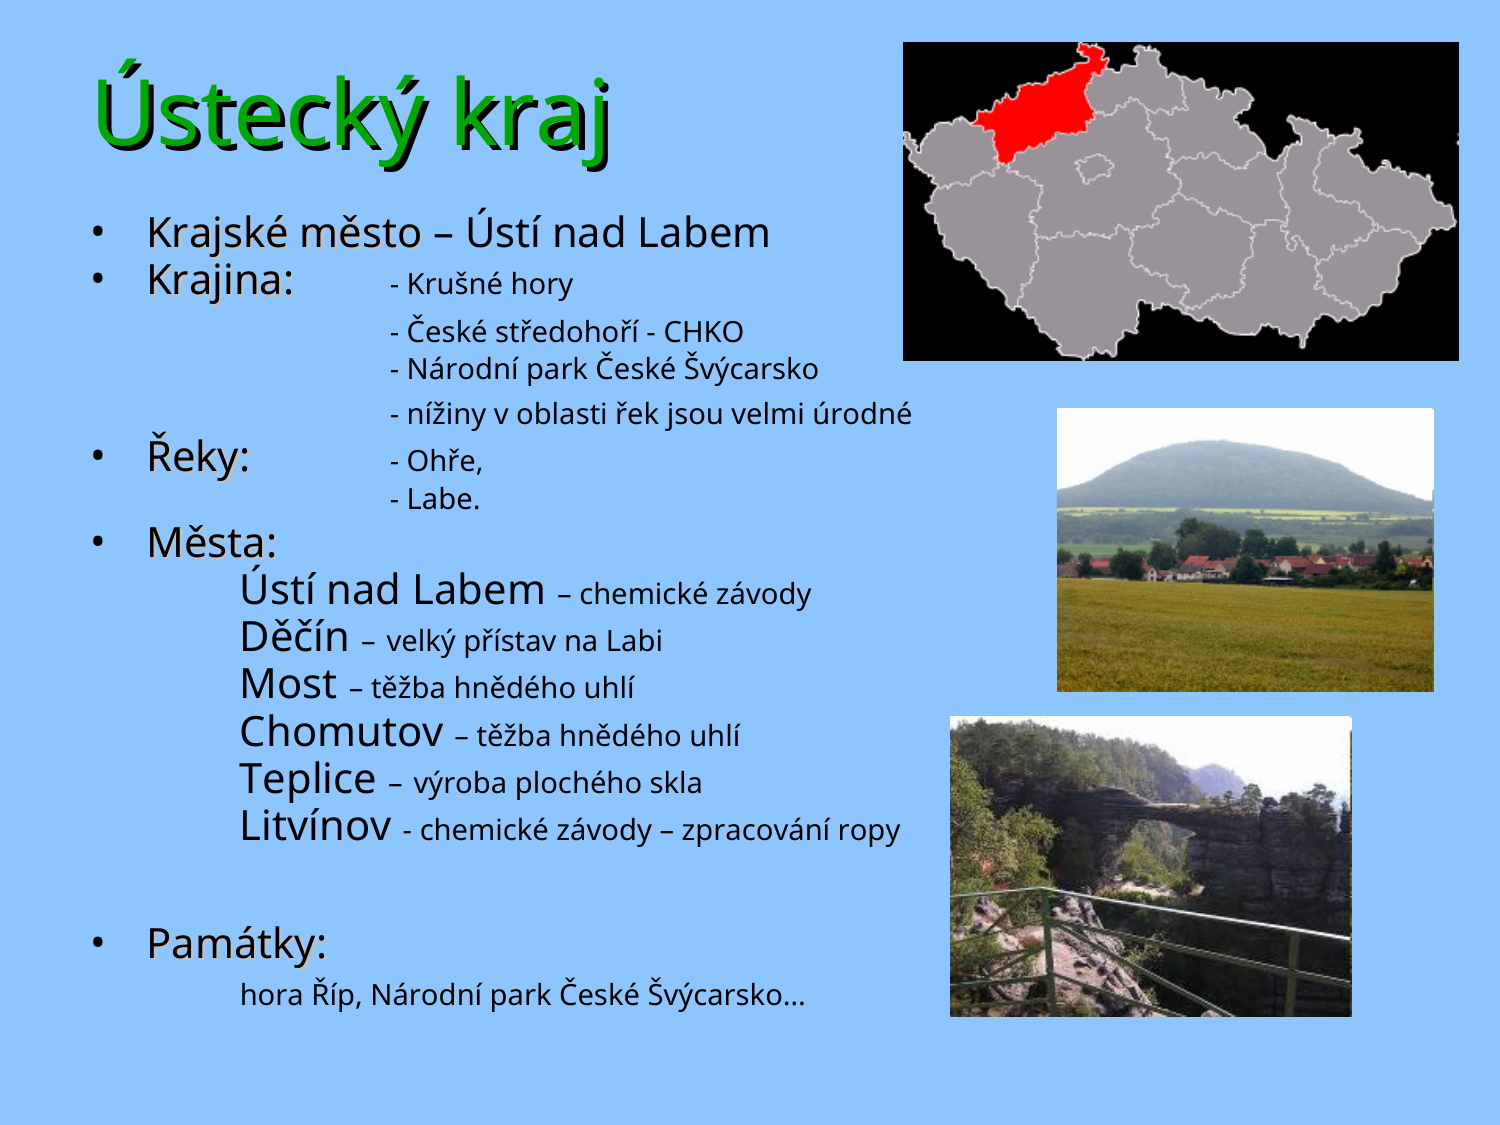

# Ústecký kraj
Krajské město – Ústí nad Labem
Krajina:	- Krušné hory
			- České středohoří - CHKO
			- Národní park České Švýcarsko
			- nížiny v oblasti řek jsou velmi úrodné
Řeky:	- Ohře,
			- Labe.
Města:
		Ústí nad Labem – chemické závody
		Děčín – velký přístav na Labi
		Most – těžba hnědého uhlí
		Chomutov – těžba hnědého uhlí
		Teplice – výroba plochého skla
		Litvínov - chemické závody – zpracování ropy
Památky:
		hora Říp, Národní park České Švýcarsko…